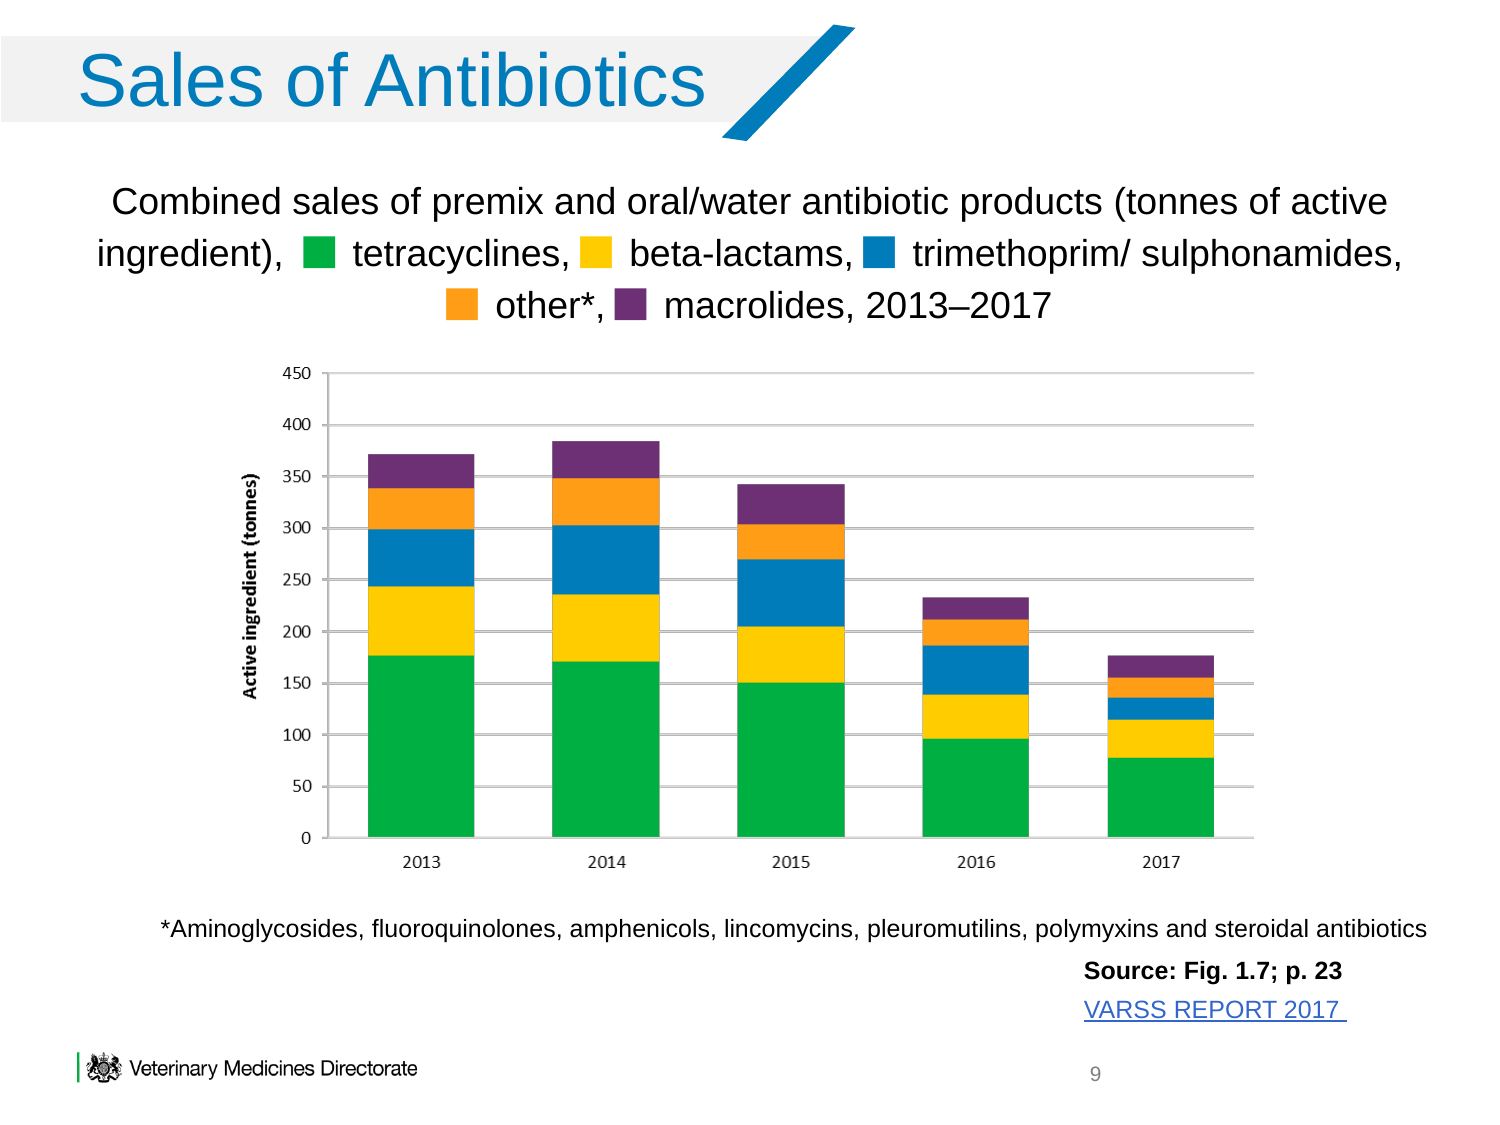

# Sales of Antibiotics
Combined sales of premix and oral/water antibiotic products (tonnes of active ingredient),  tetracyclines,  beta-lactams,  trimethoprim/ sulphonamides,  other*,  macrolides, 2013–2017
*Aminoglycosides, fluoroquinolones, amphenicols, lincomycins, pleuromutilins, polymyxins and steroidal antibiotics
Source: Fig. 1.7; p. 23
VARSS REPORT 2017
2